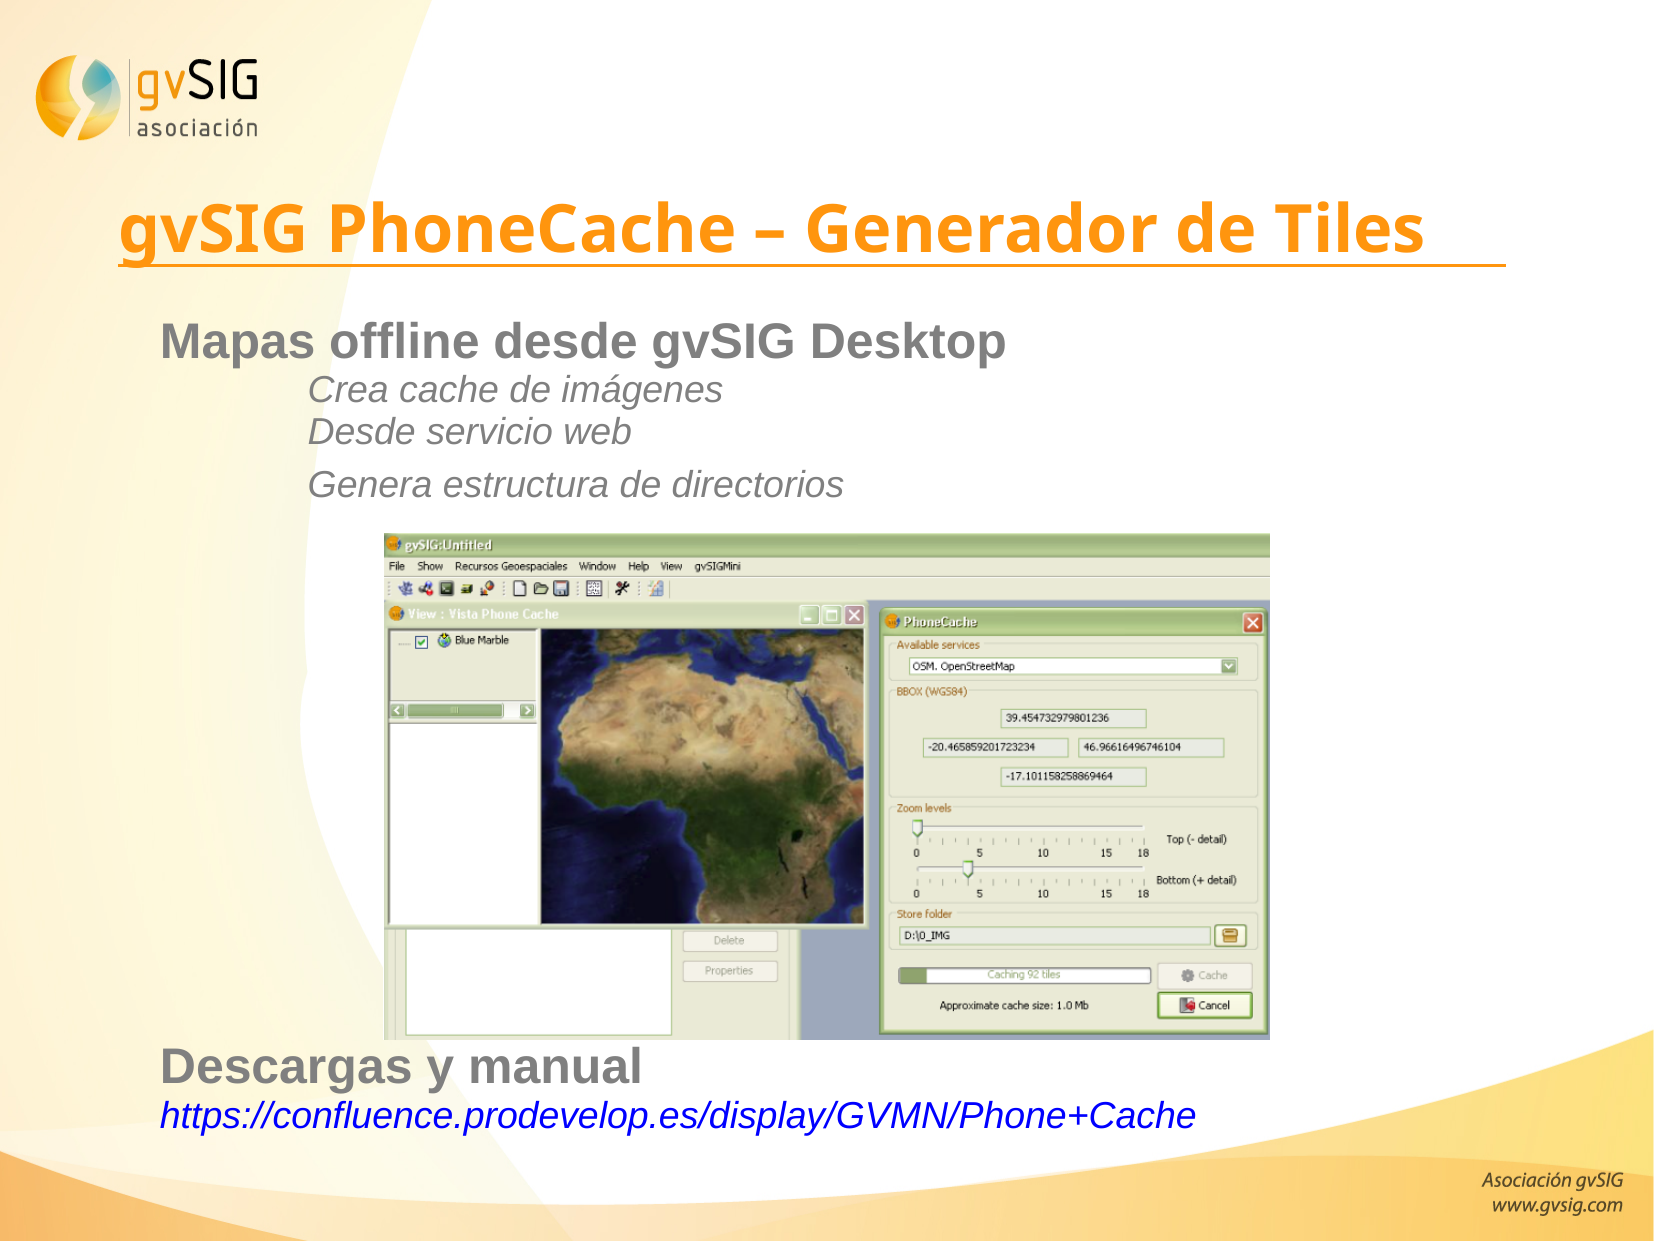

# gvSIG PhoneCache – Generador de Tiles
Mapas offline desde gvSIG Desktop
		Crea cache de imágenes
		Desde servicio web
		Genera estructura de directorios
Descargas y manual	https://confluence.prodevelop.es/display/GVMN/Phone+Cache